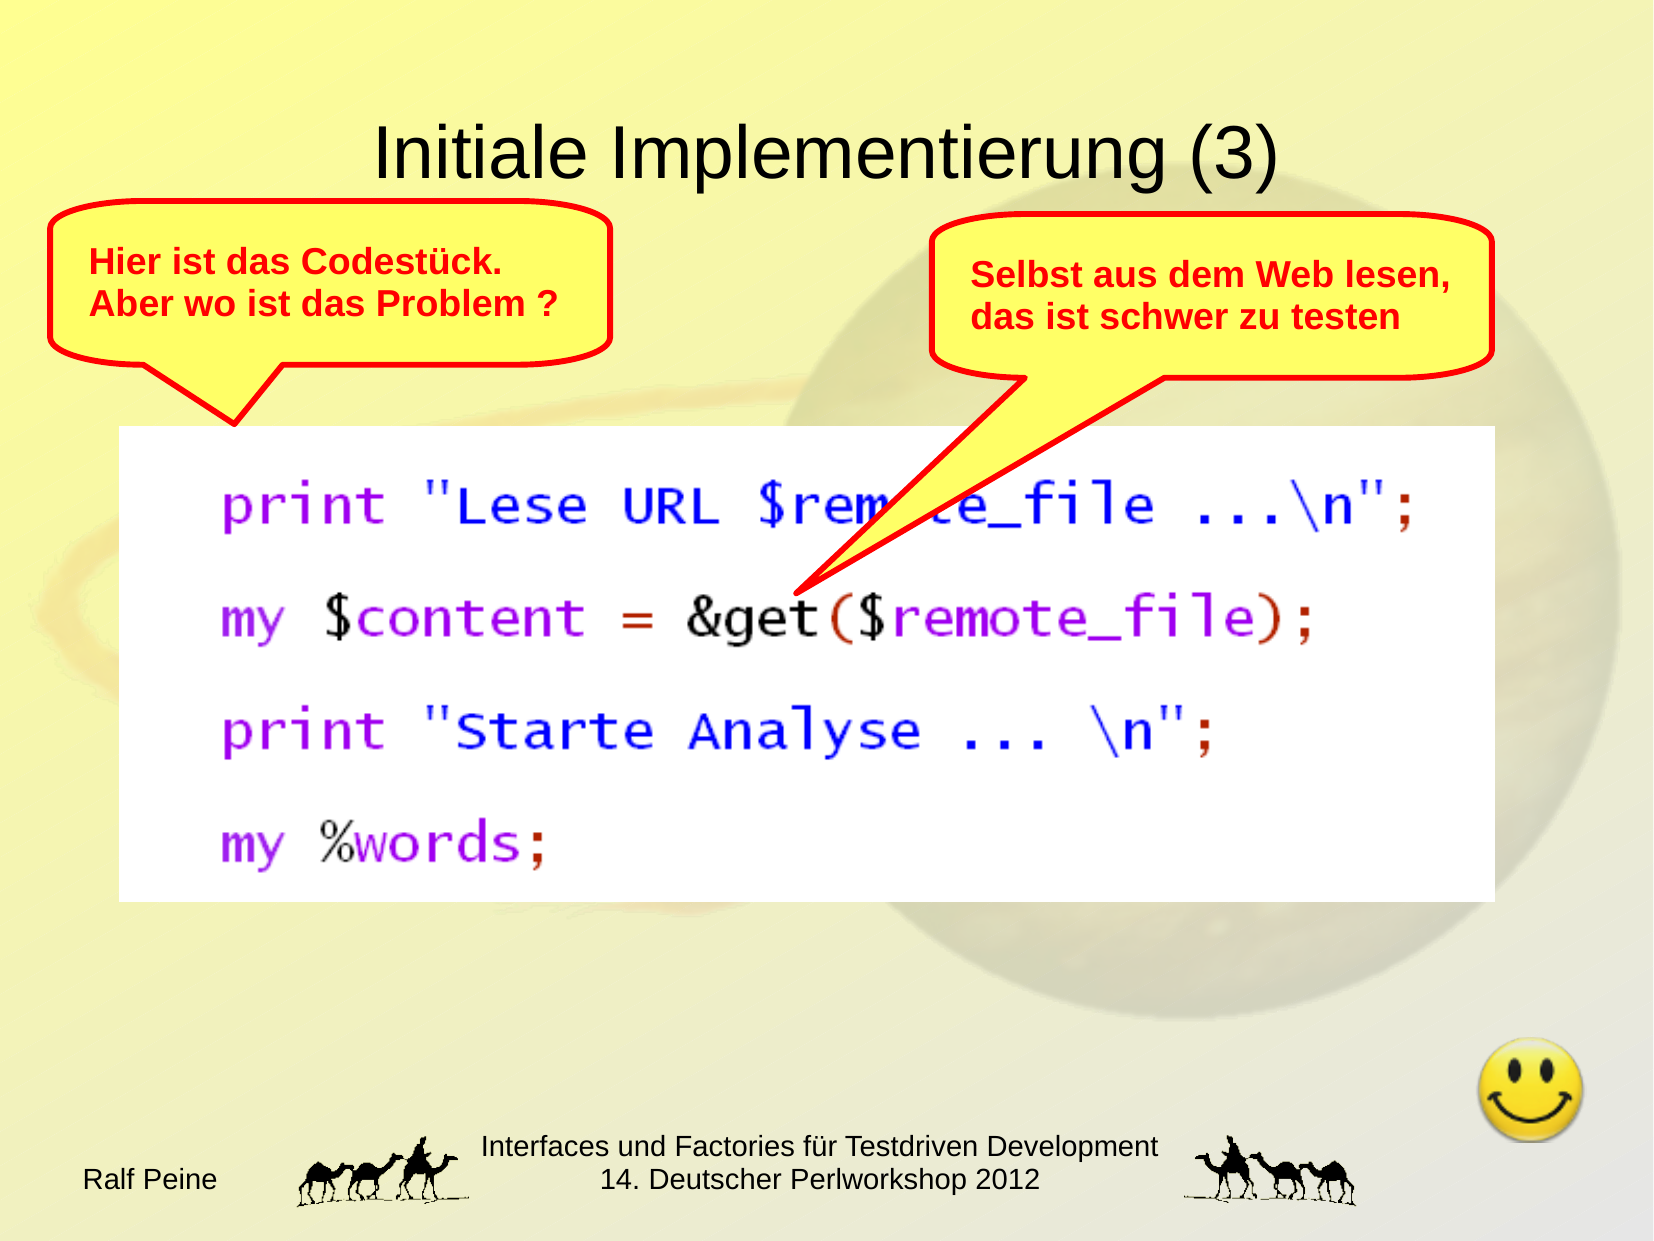

# Initiale Implementierung (3)
Hier ist das Codestück.
Aber wo ist das Problem ?
Selbst aus dem Web lesen,
das ist schwer zu testen